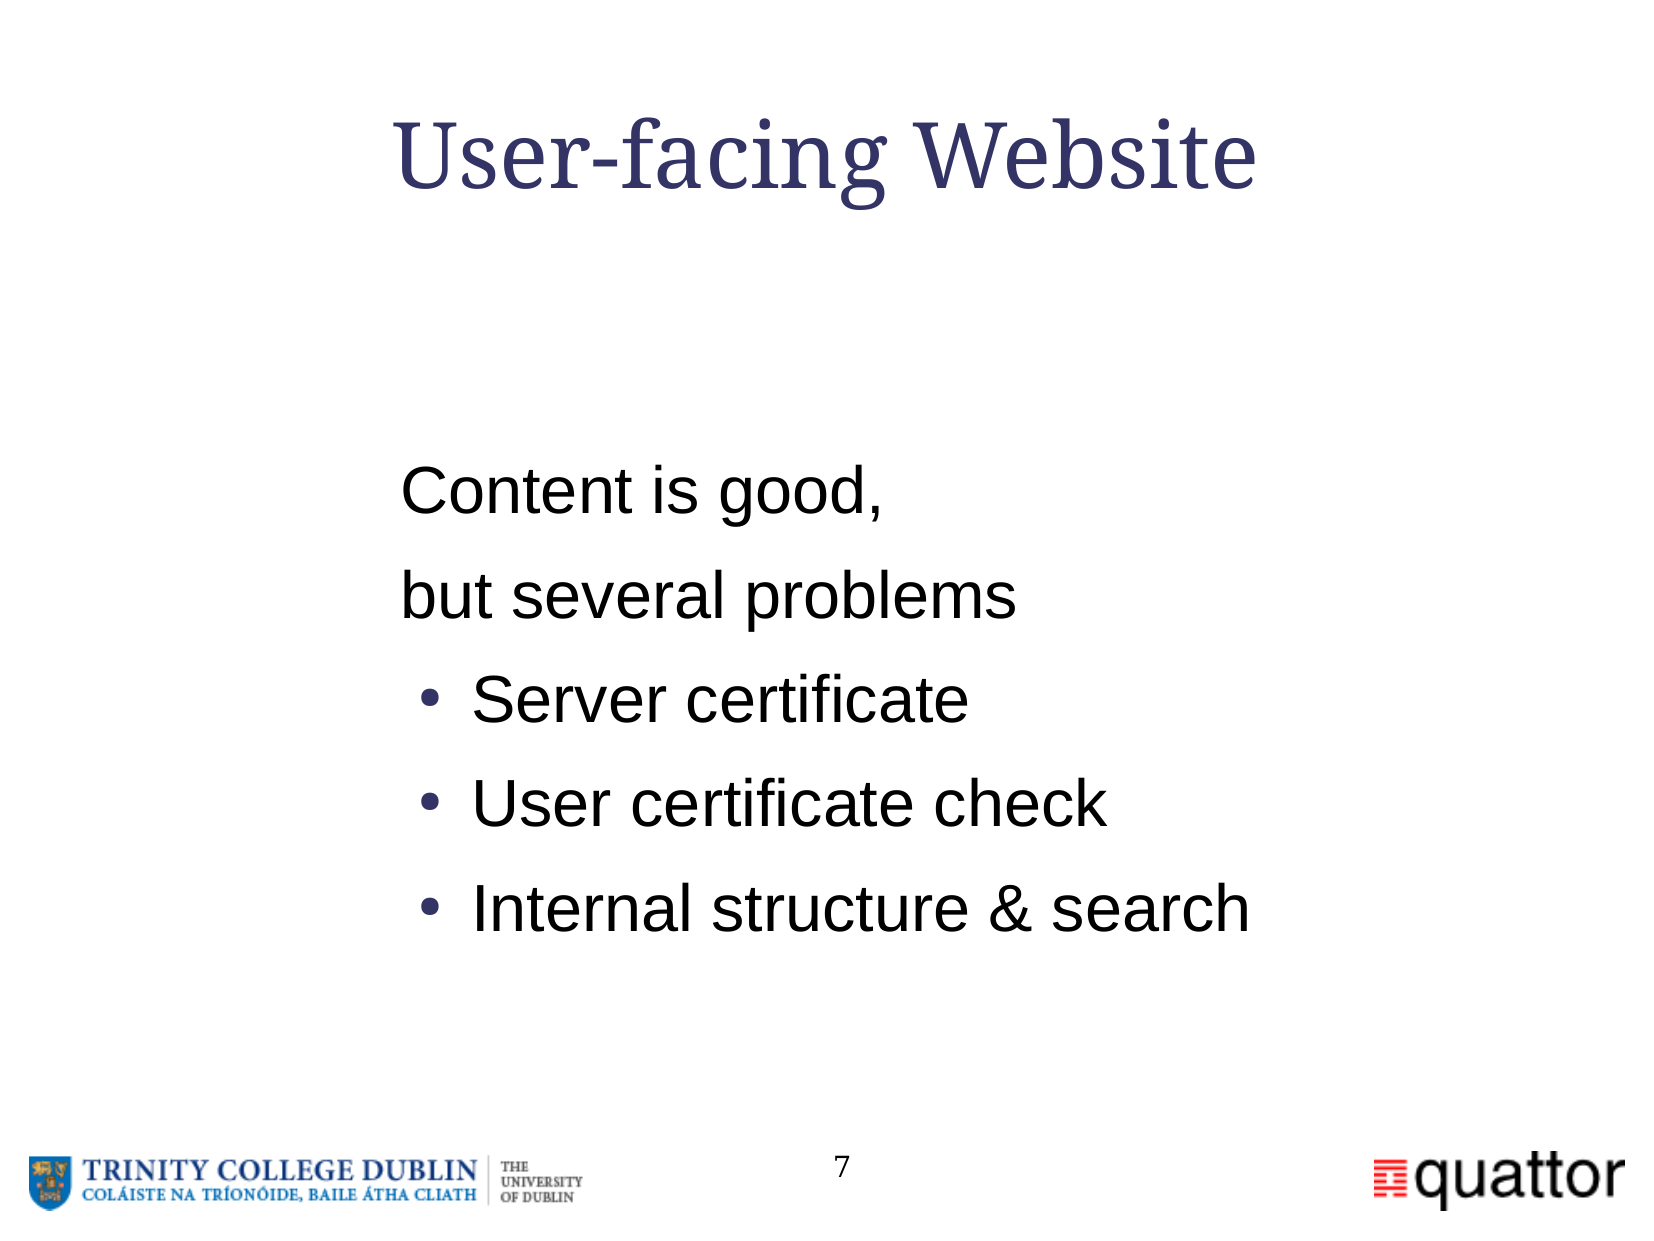

# User-facing Website
Content is good,
but several problems
Server certificate
User certificate check
Internal structure & search
7